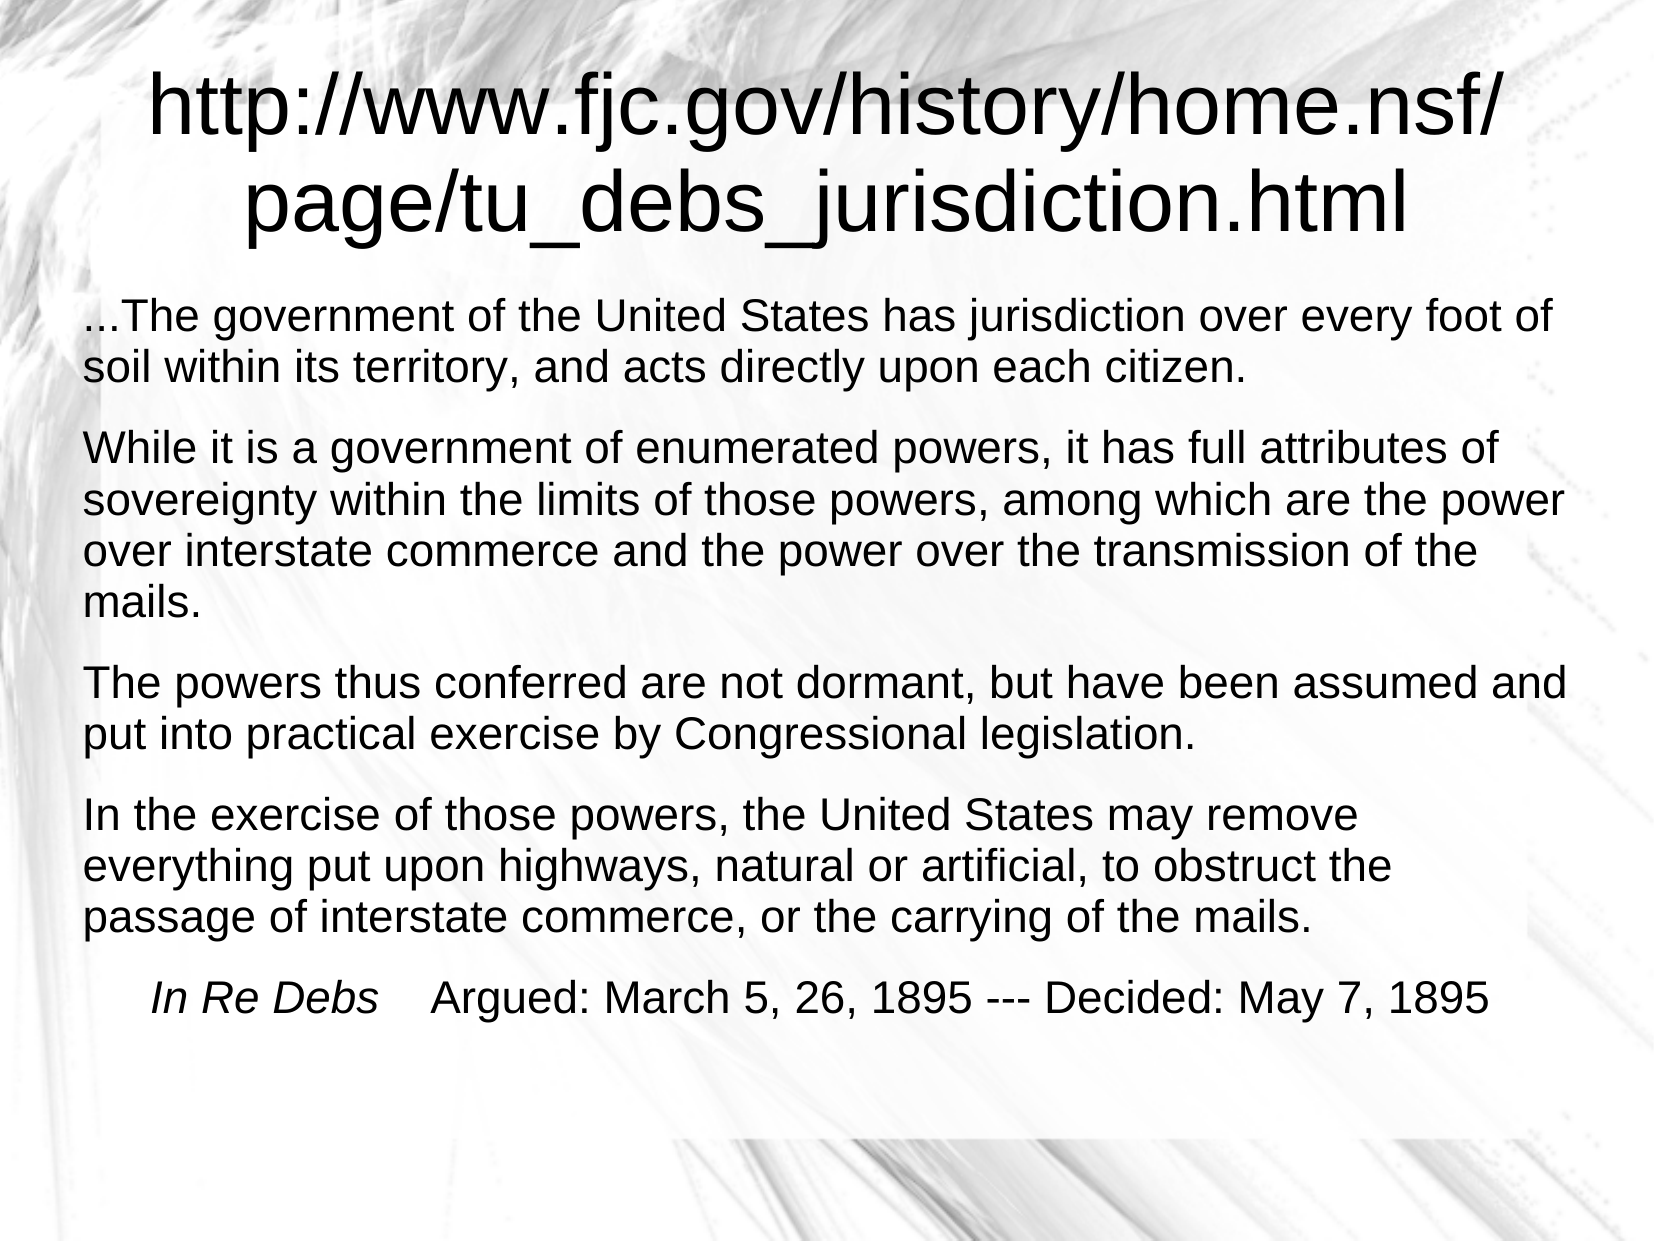

# http://www.fjc.gov/history/home.nsf/page/tu_debs_jurisdiction.html
...The government of the United States has jurisdiction over every foot of soil within its territory, and acts directly upon each citizen.
While it is a government of enumerated powers, it has full attributes of sovereignty within the limits of those powers, among which are the power over interstate commerce and the power over the transmission of the mails.
The powers thus conferred are not dormant, but have been assumed and put into practical exercise by Congressional legislation.
In the exercise of those powers, the United States may remove everything put upon highways, natural or artificial, to obstruct the passage of interstate commerce, or the carrying of the mails.
In Re Debs Argued: March 5, 26, 1895 --- Decided: May 7, 1895